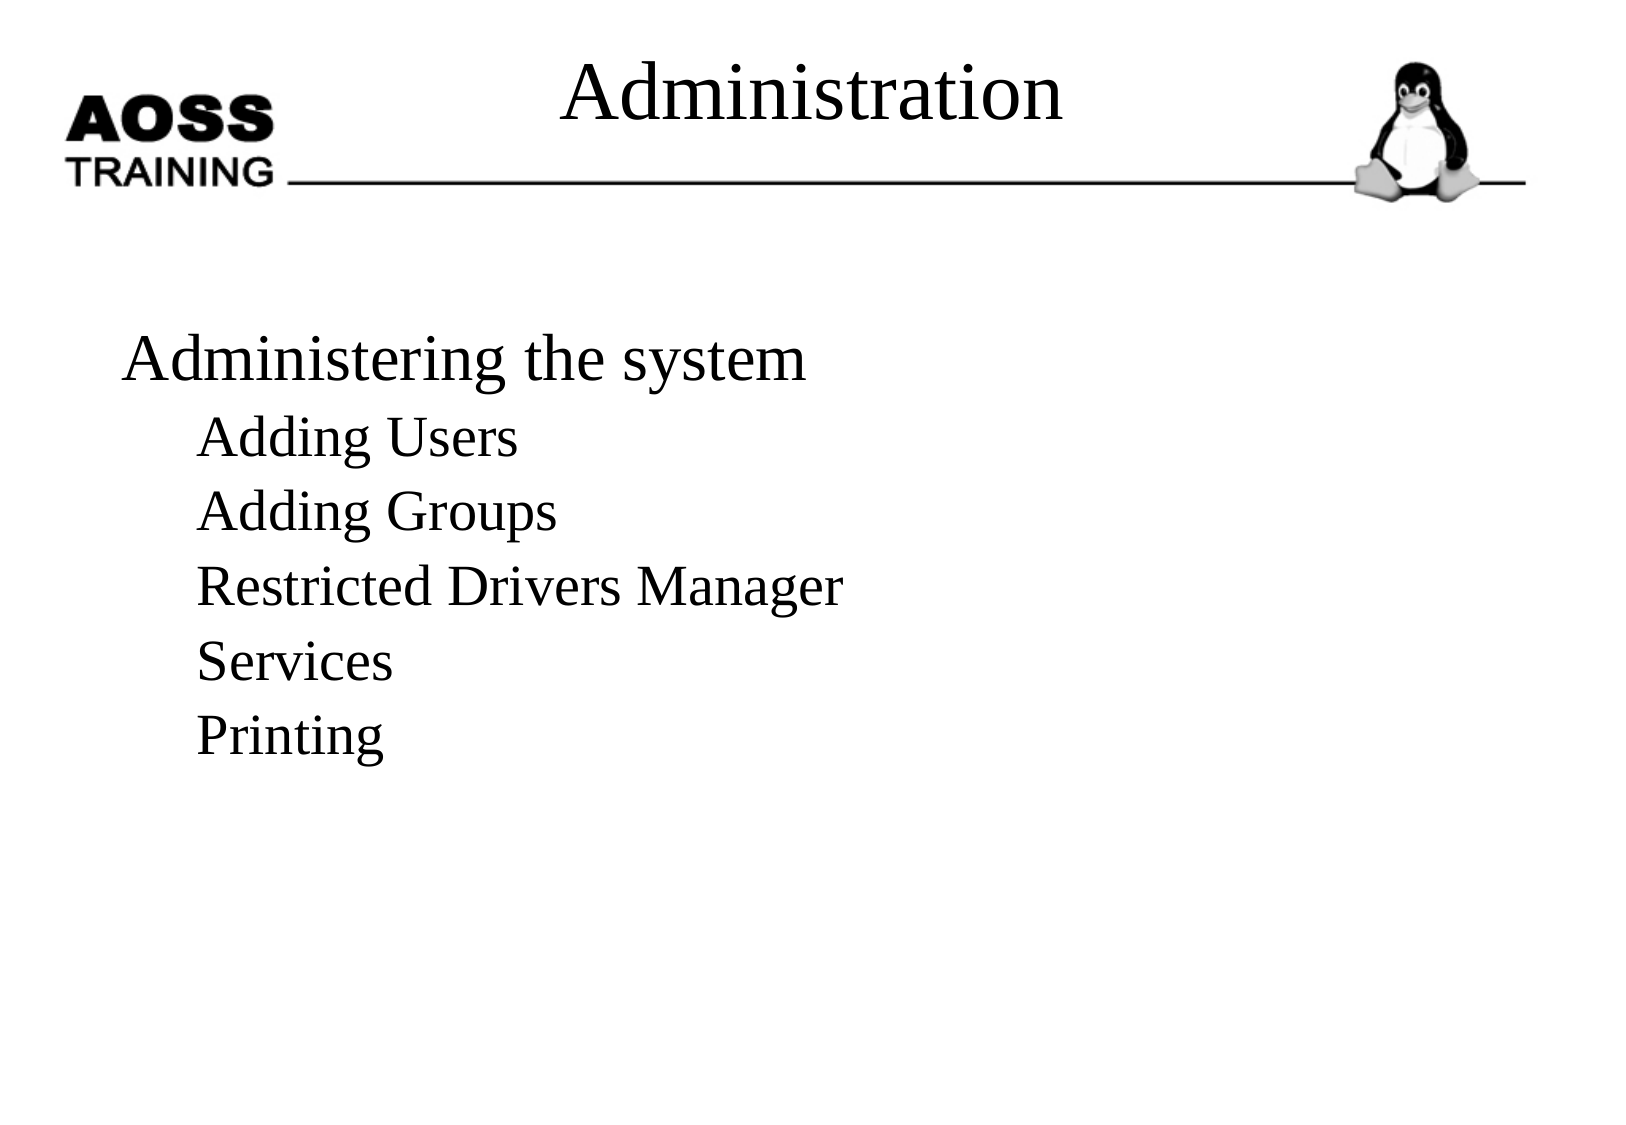

# Administration
Administering the system
Adding Users
Adding Groups
Restricted Drivers Manager
Services
Printing